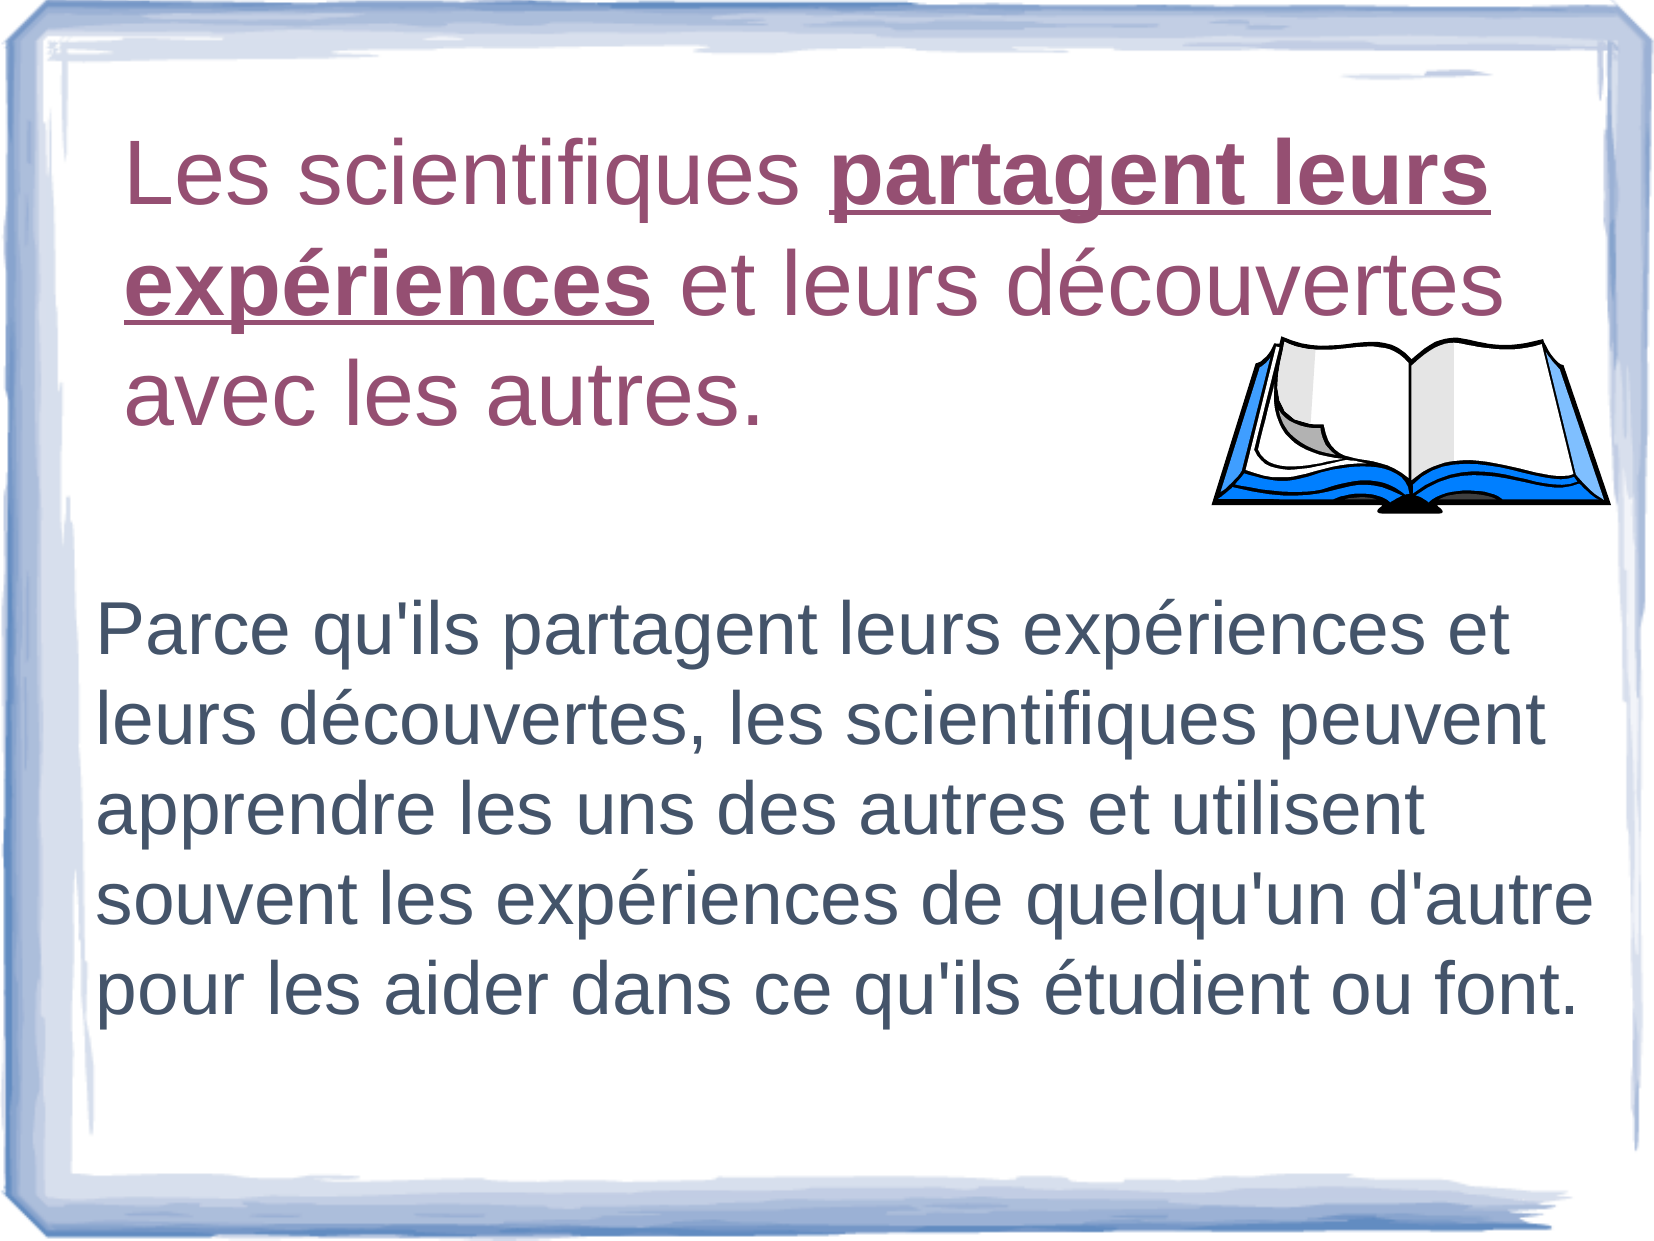

# Les scientifiques partagent leurs expériences et leurs découvertes avec les autres.
Parce qu'ils partagent leurs expériences et leurs découvertes, les scientifiques peuvent apprendre les uns des autres et utilisent souvent les expériences de quelqu'un d'autre pour les aider dans ce qu'ils étudient ou font.